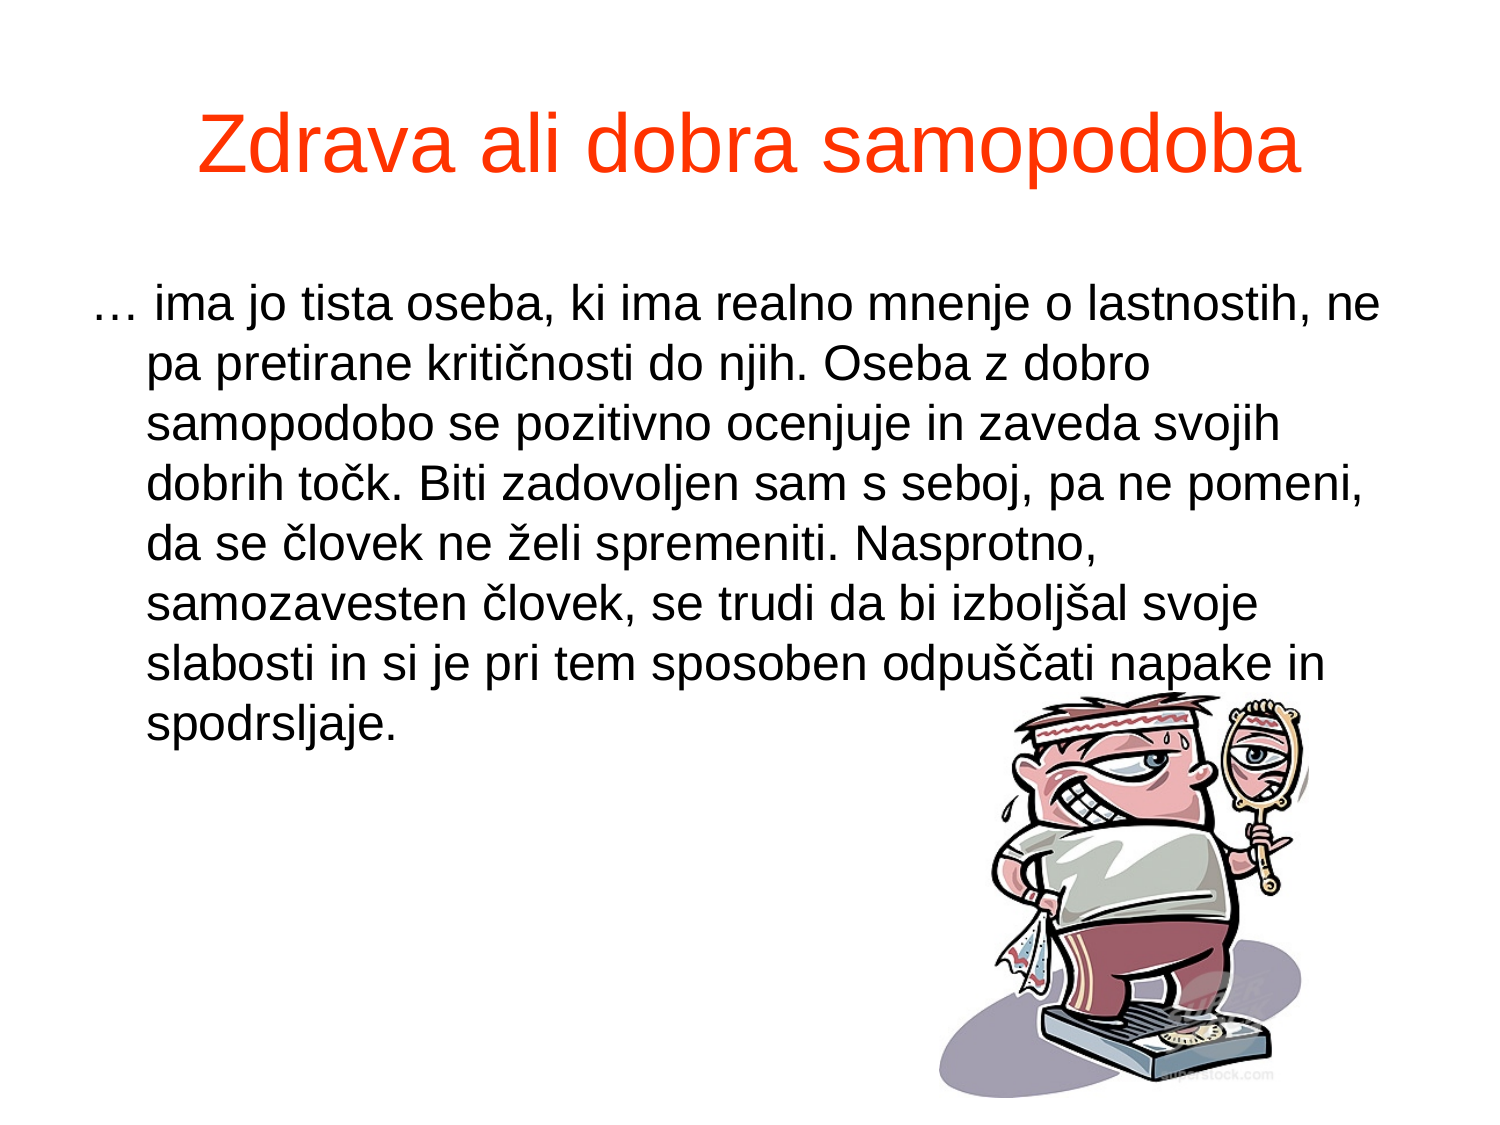

# Zdrava ali dobra samopodoba
… ima jo tista oseba, ki ima realno mnenje o lastnostih, ne pa pretirane kritičnosti do njih. Oseba z dobro samopodobo se pozitivno ocenjuje in zaveda svojih dobrih točk. Biti zadovoljen sam s seboj, pa ne pomeni, da se človek ne želi spremeniti. Nasprotno, samozavesten človek, se trudi da bi izboljšal svoje slabosti in si je pri tem sposoben odpuščati napake in spodrsljaje.